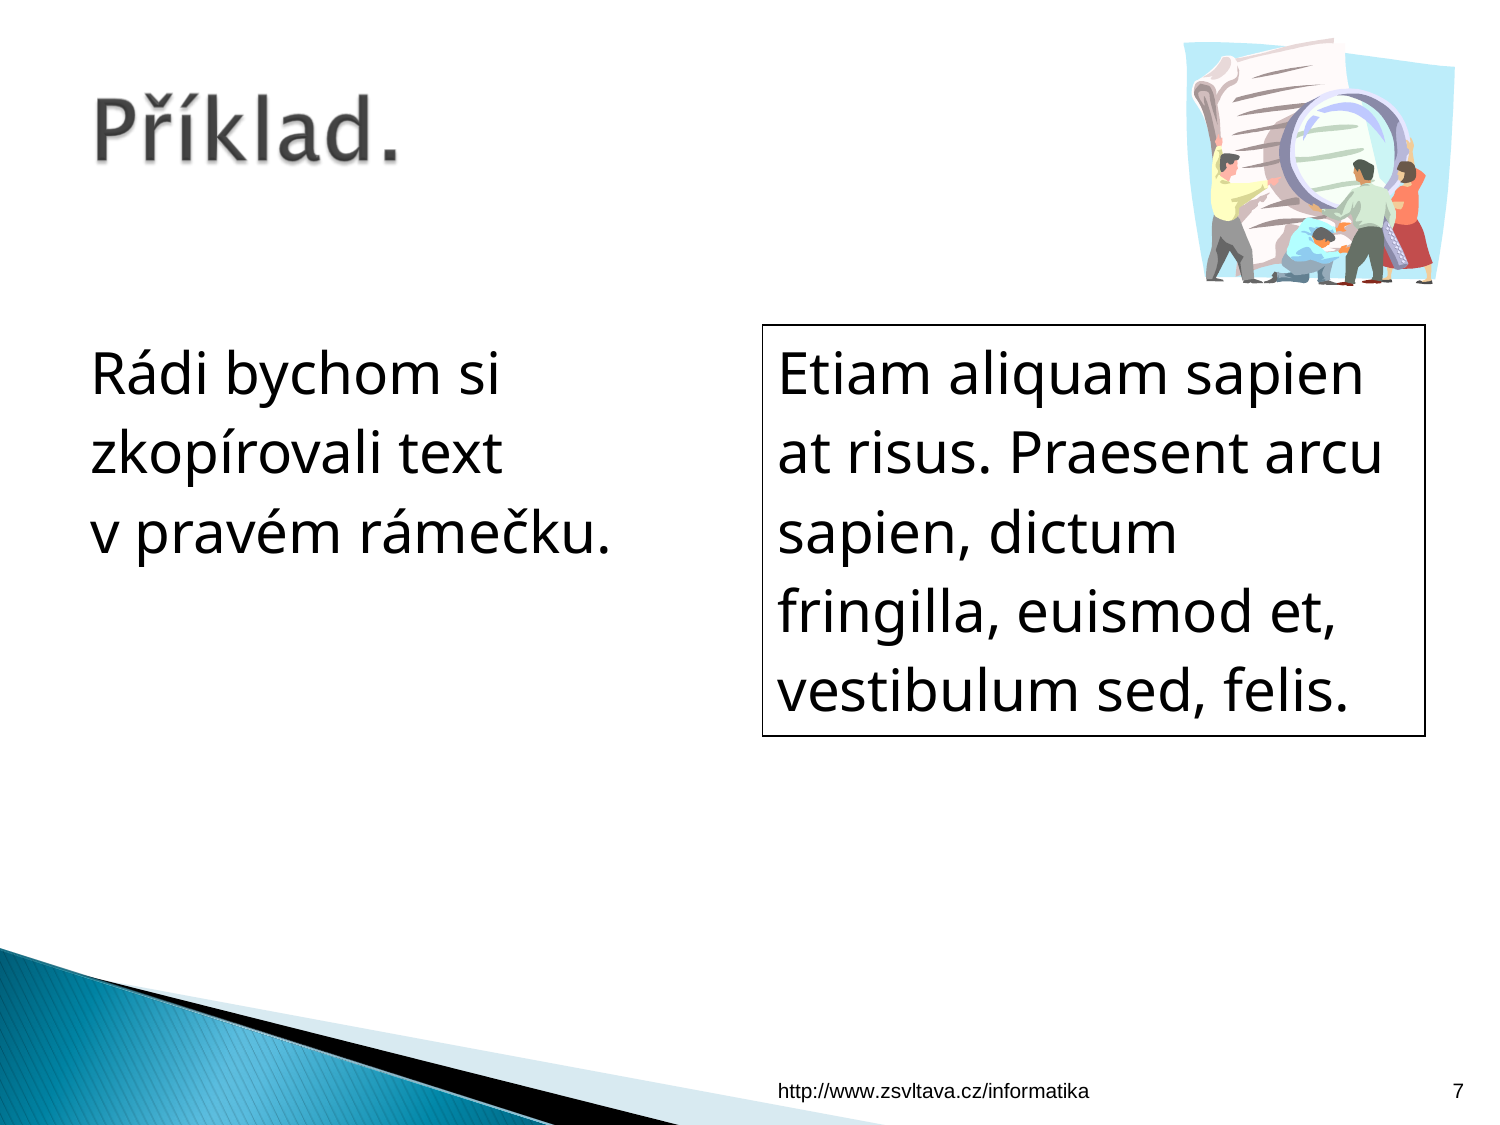

# Rádi bychom si zkopírovali text v pravém rámečku.
Etiam aliquam sapien at risus. Praesent arcu sapien, dictum fringilla, euismod et, vestibulum sed, felis.
http://www.zsvltava.cz/informatika